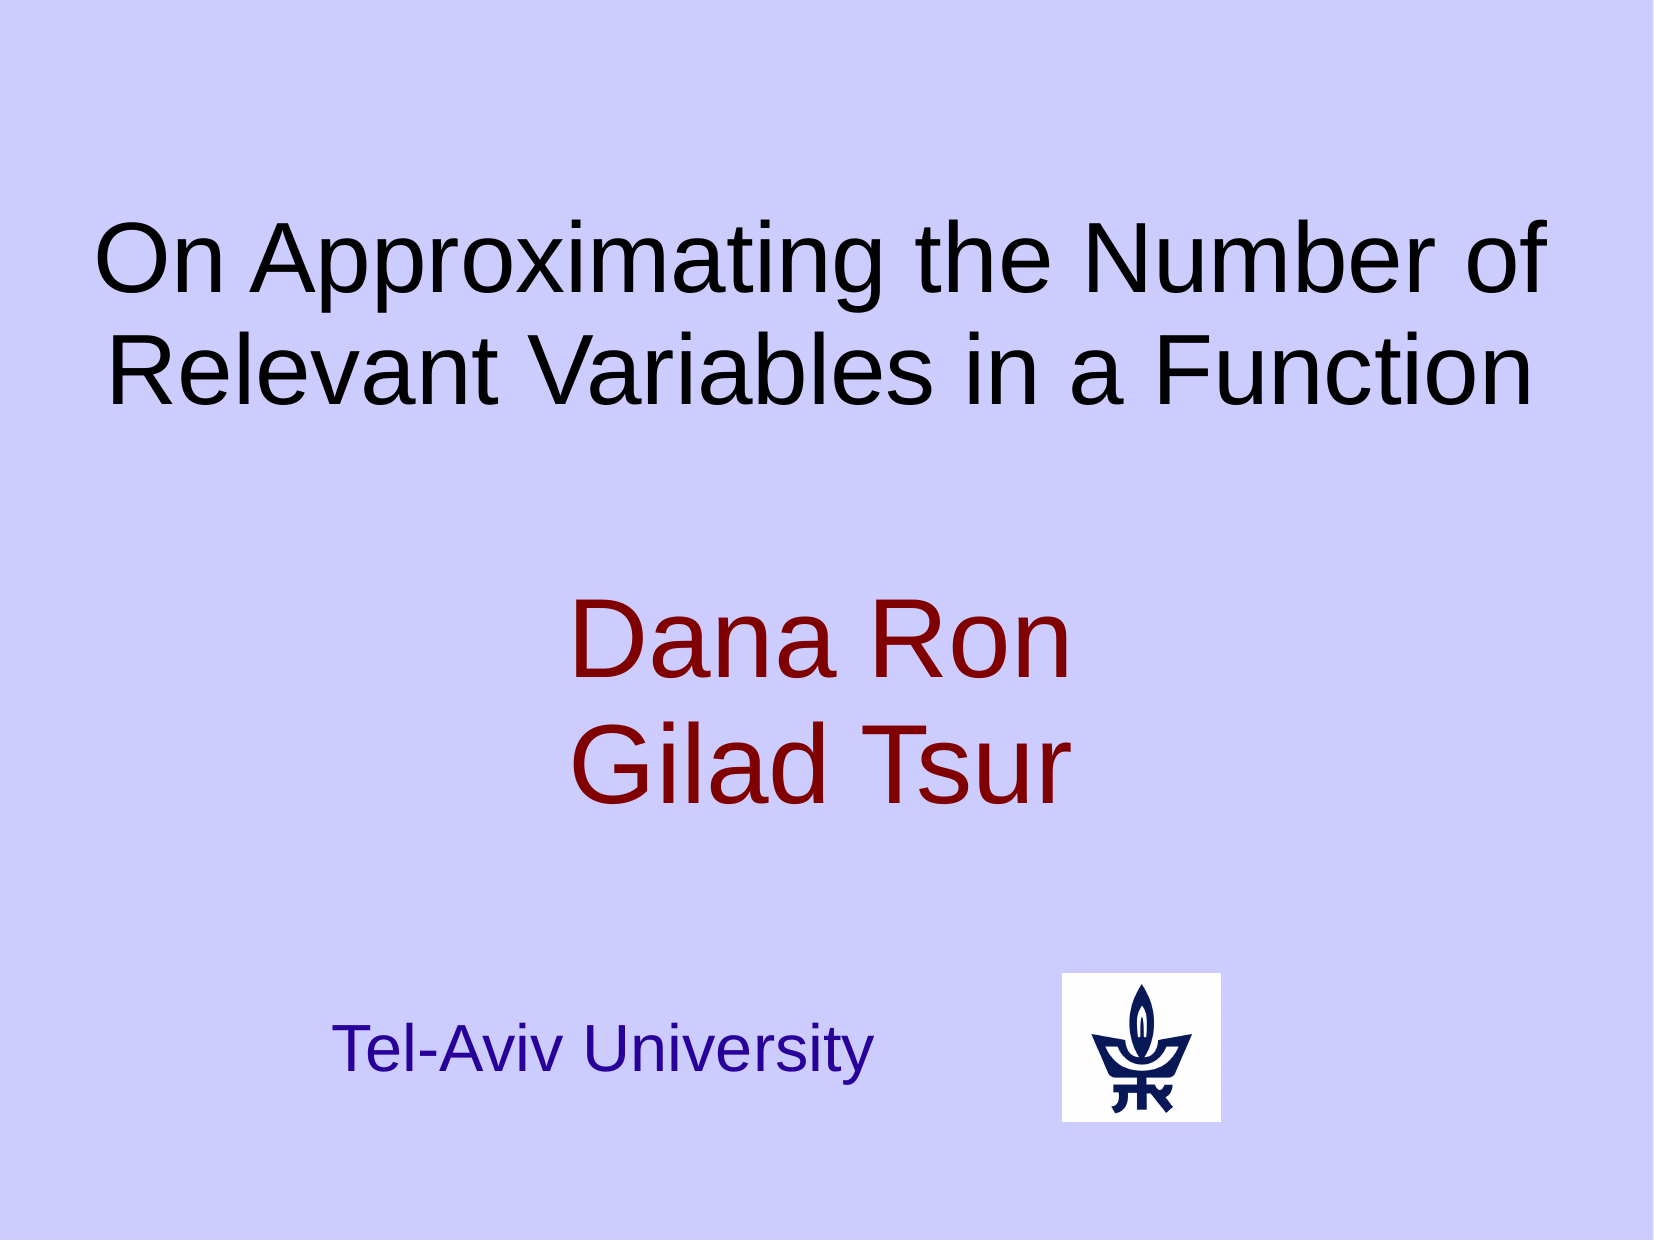

# On Approximating the Number of Relevant Variables in a Function
Dana Ron
Gilad Tsur
Tel-Aviv University